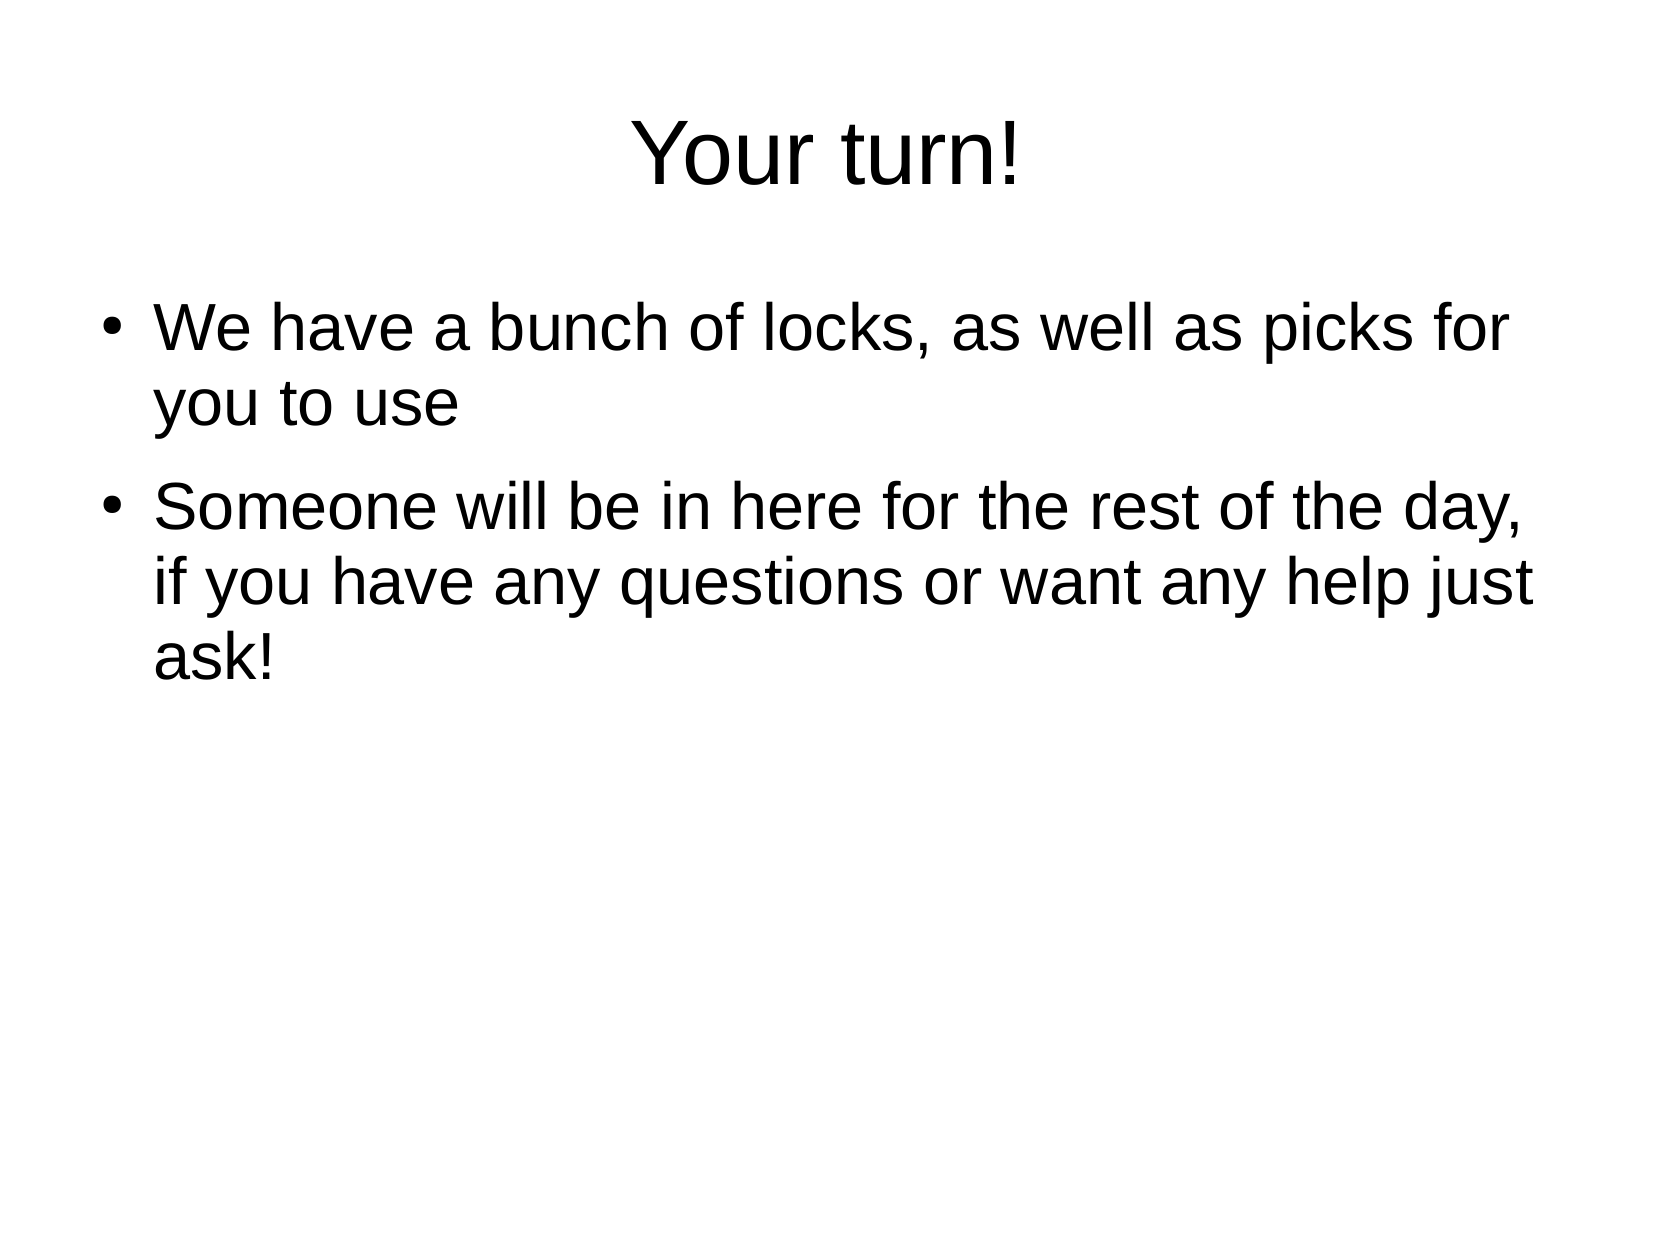

# Your turn!
We have a bunch of locks, as well as picks for you to use
Someone will be in here for the rest of the day, if you have any questions or want any help just ask!